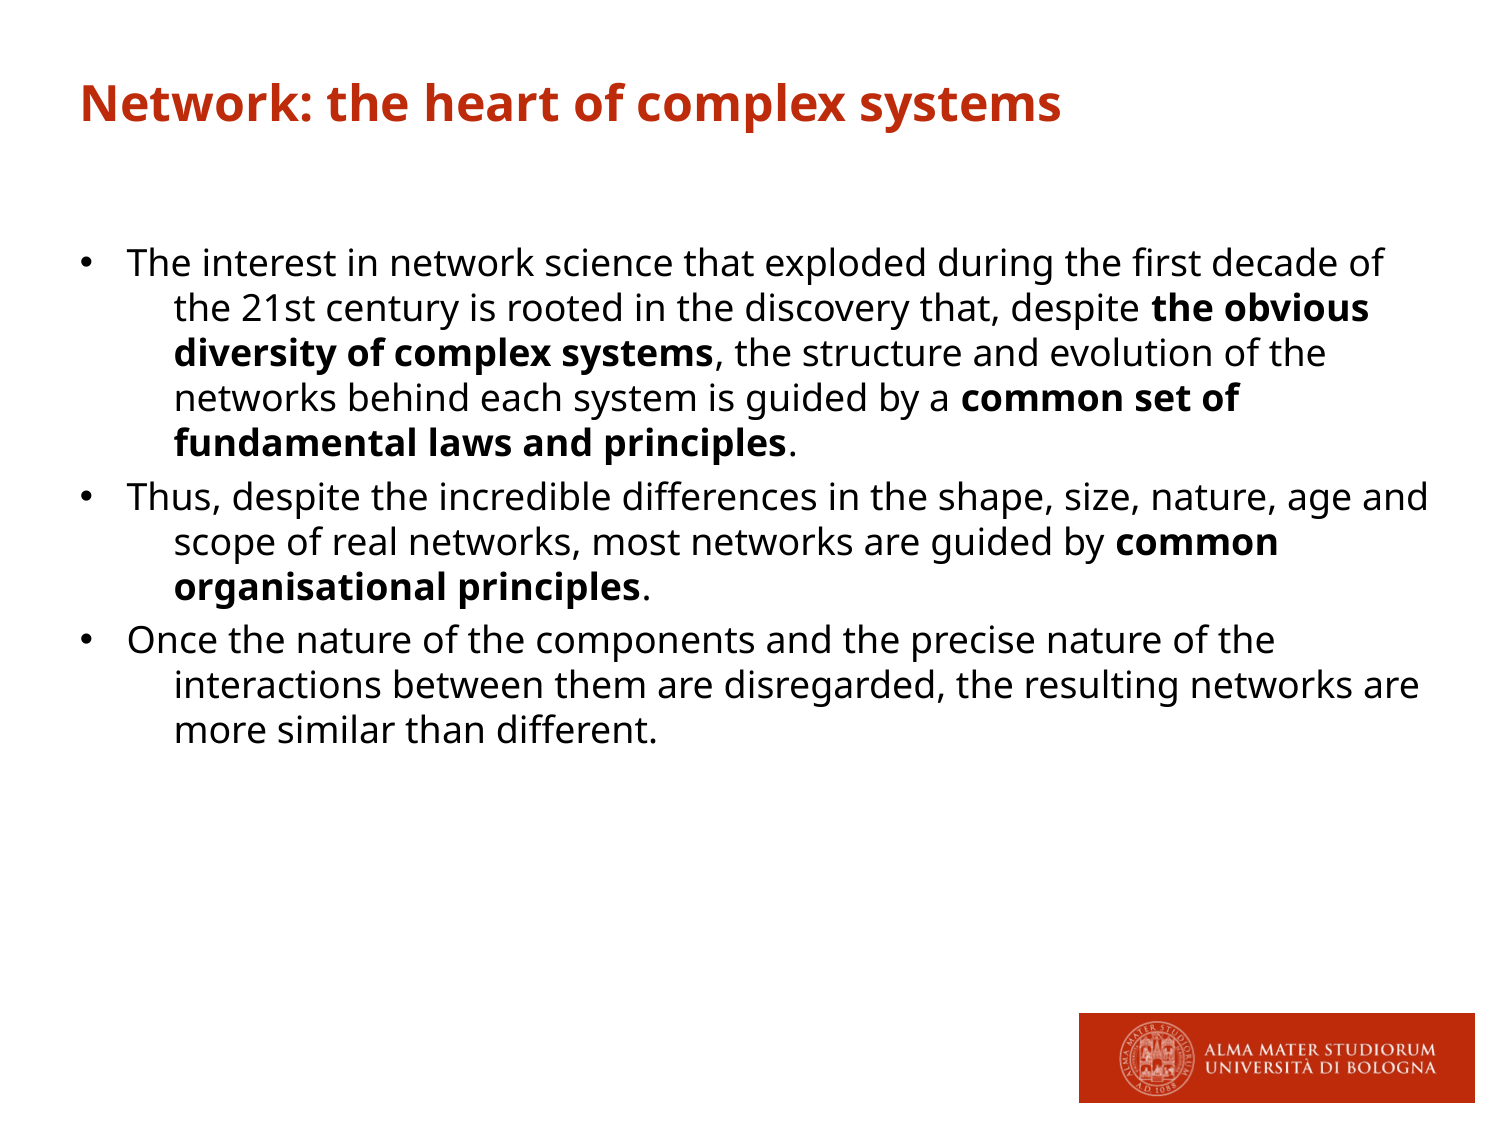

# Network: the heart of complex systems
The interest in network science that exploded during the first decade of the 21st century is rooted in the discovery that, despite the obvious diversity of complex systems, the structure and evolution of the networks behind each system is guided by a common set of fundamental laws and principles.
Thus, despite the incredible differences in the shape, size, nature, age and scope of real networks, most networks are guided by common organisational principles.
Once the nature of the components and the precise nature of the interactions between them are disregarded, the resulting networks are more similar than different.